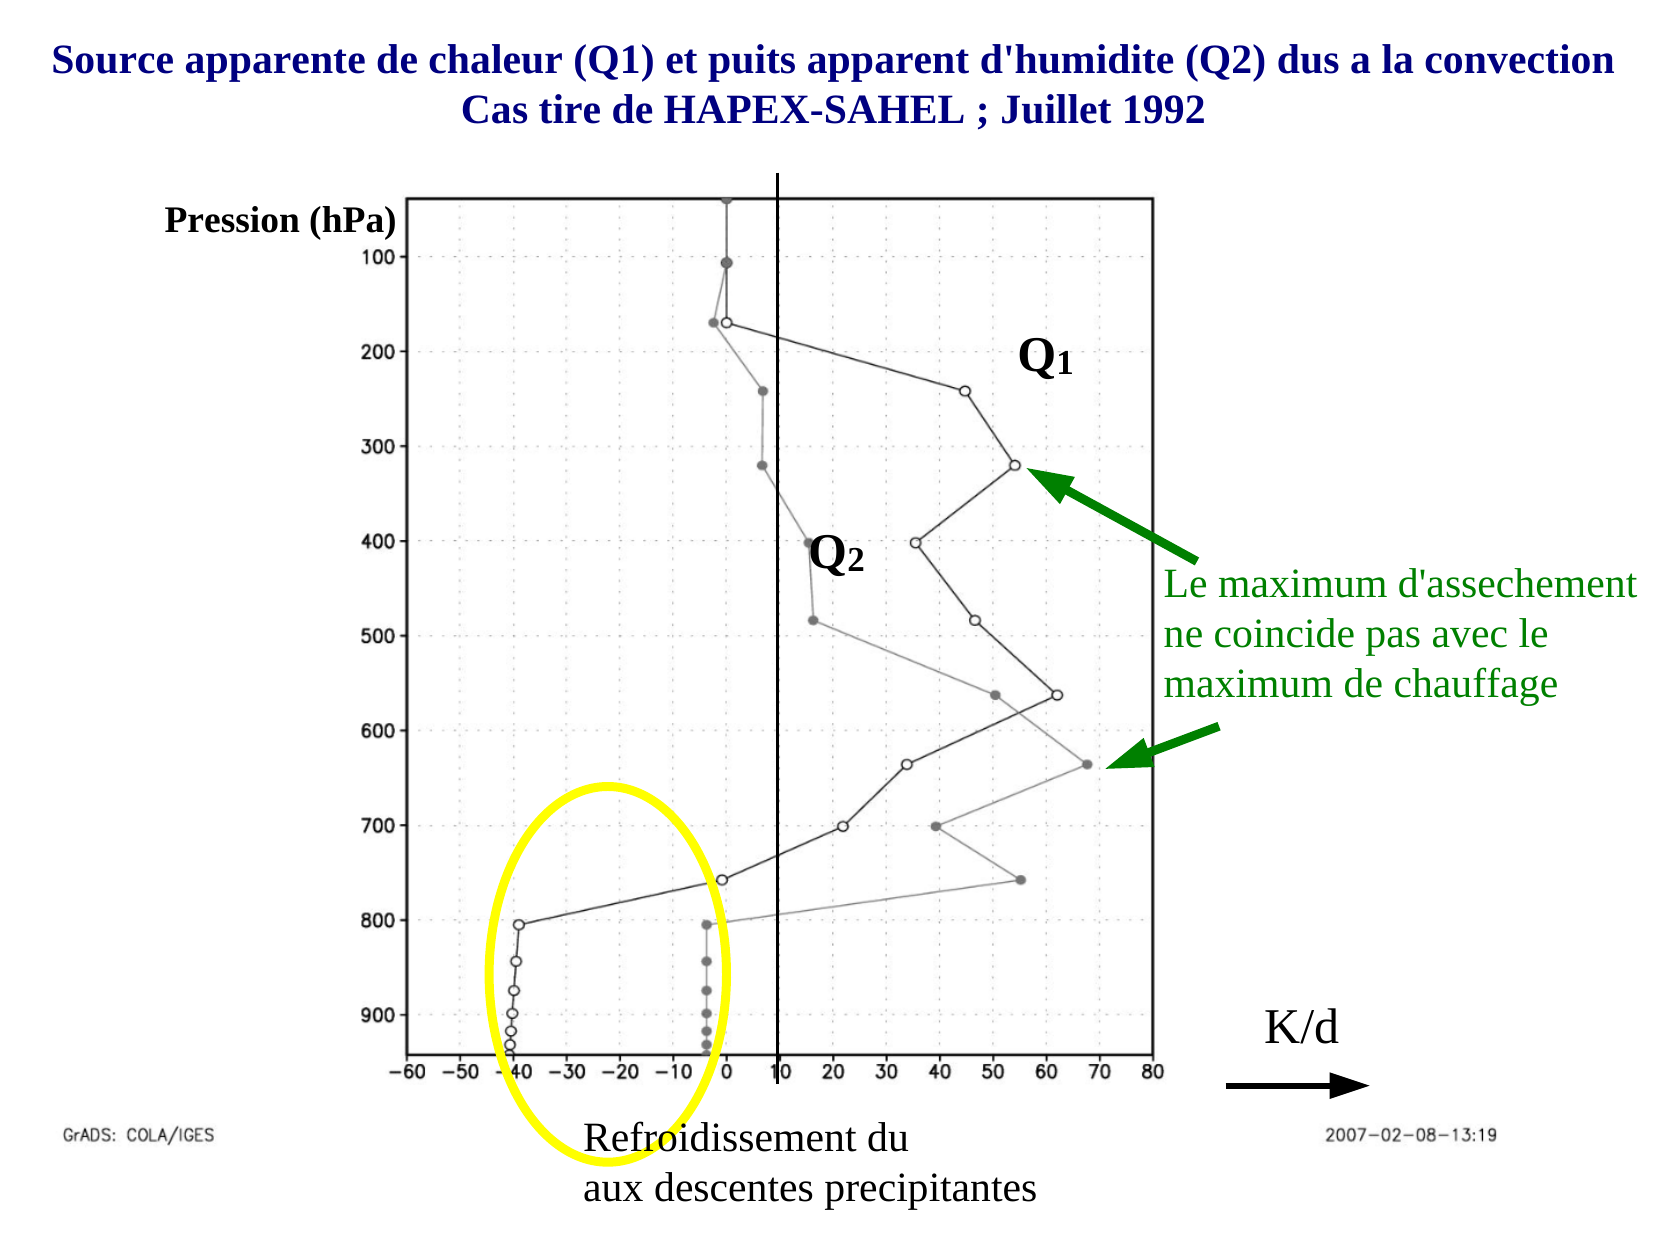

Source apparente de chaleur (Q1) et puits apparent d'humidite (Q2) dus a la convection
Cas tire de HAPEX-SAHEL ; Juillet 1992
Pression (hPa)
Q1
Q2
Le maximum d'assechement
ne coincide pas avec le
maximum de chauffage
K/d
Refroidissement du
aux descentes precipitantes